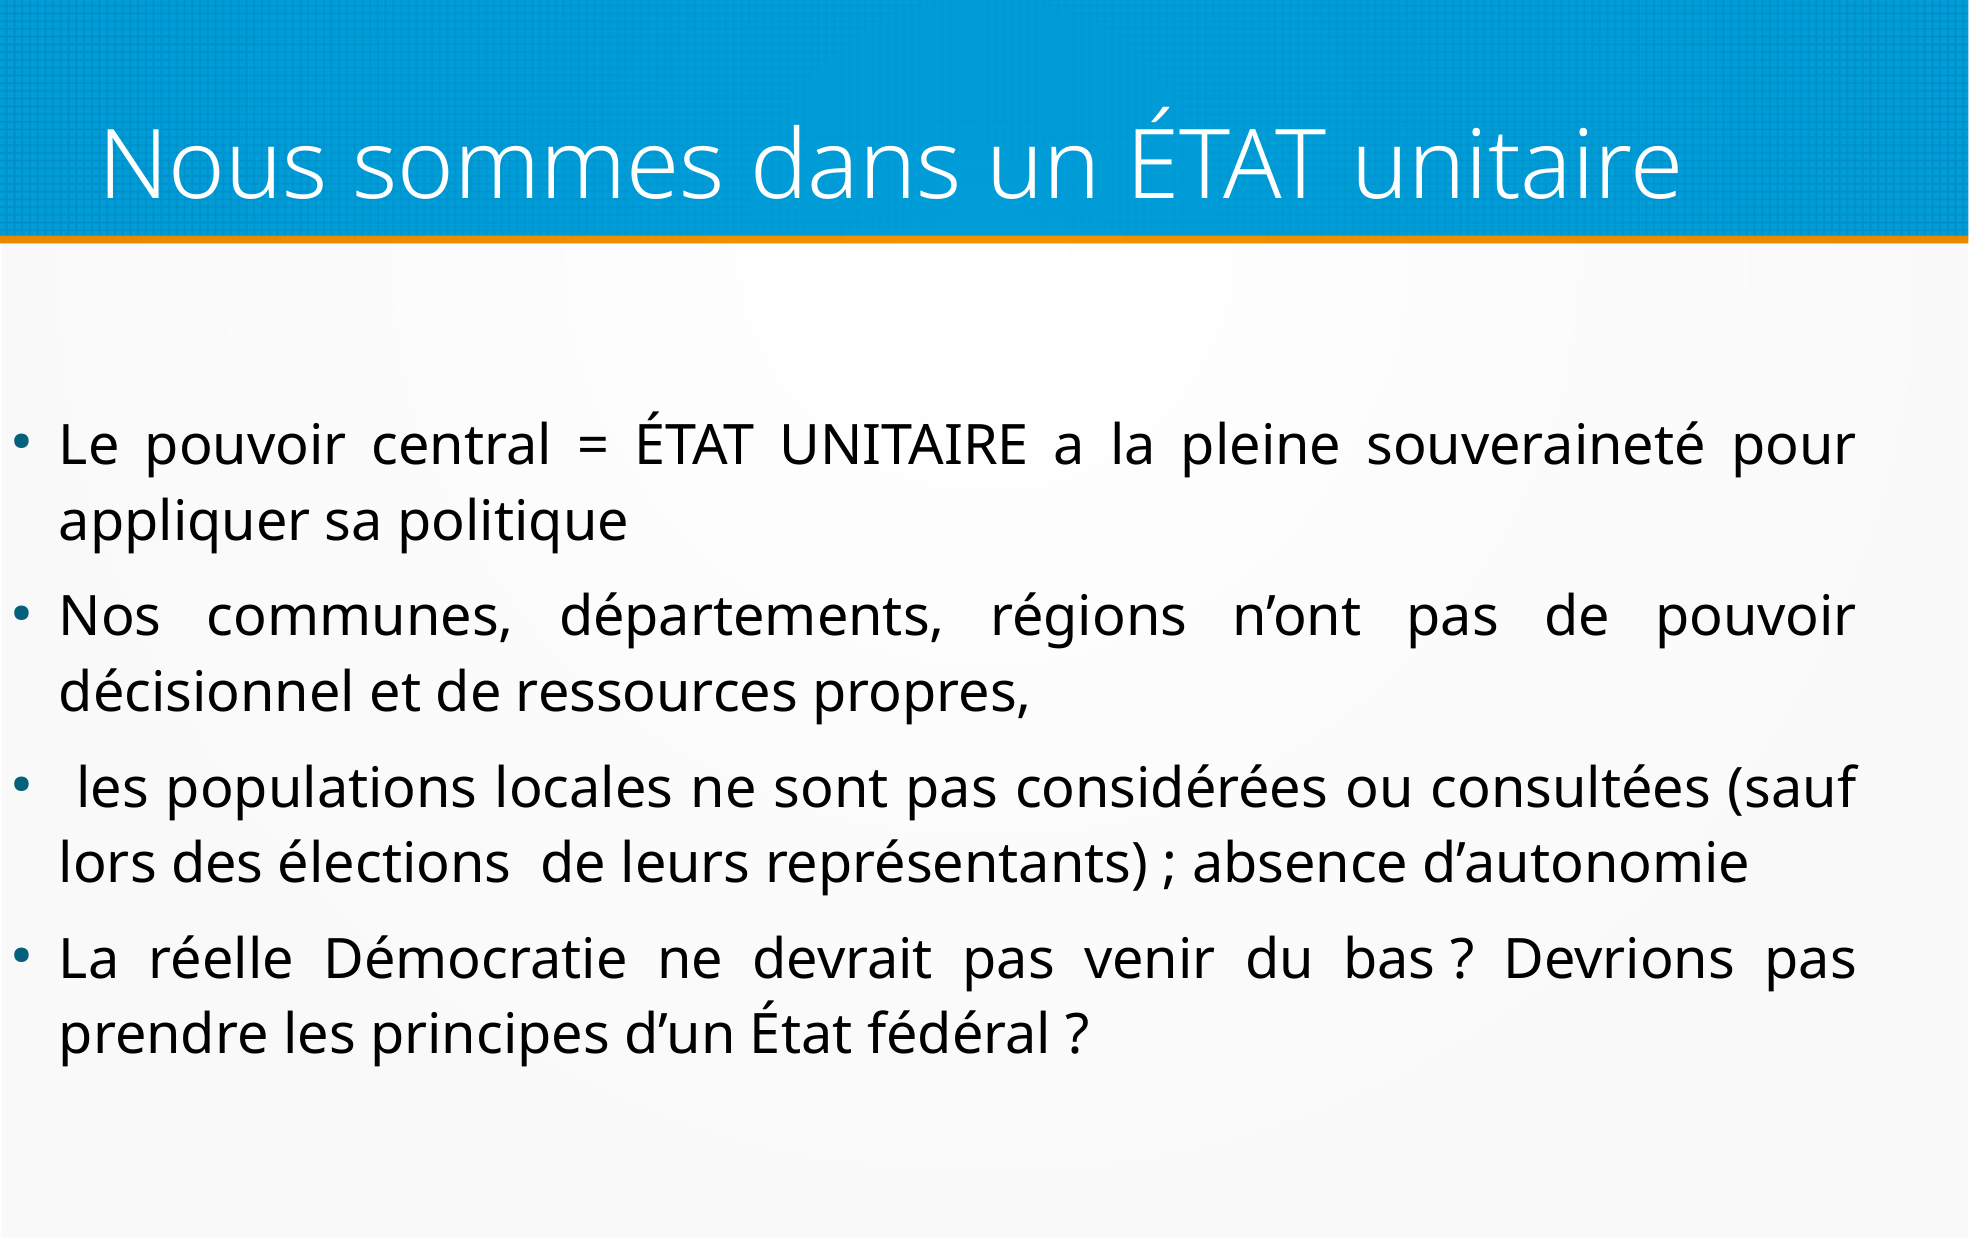

# Nous sommes dans un ÉTAT unitaire
Le pouvoir central = ÉTAT UNITAIRE a la pleine souveraineté pour appliquer sa politique
Nos communes, départements, régions n’ont pas de pouvoir décisionnel et de ressources propres,
 les populations locales ne sont pas considérées ou consultées (sauf lors des élections de leurs représentants) ; absence d’autonomie
La réelle Démocratie ne devrait pas venir du bas ? Devrions pas prendre les principes d’un État fédéral ?